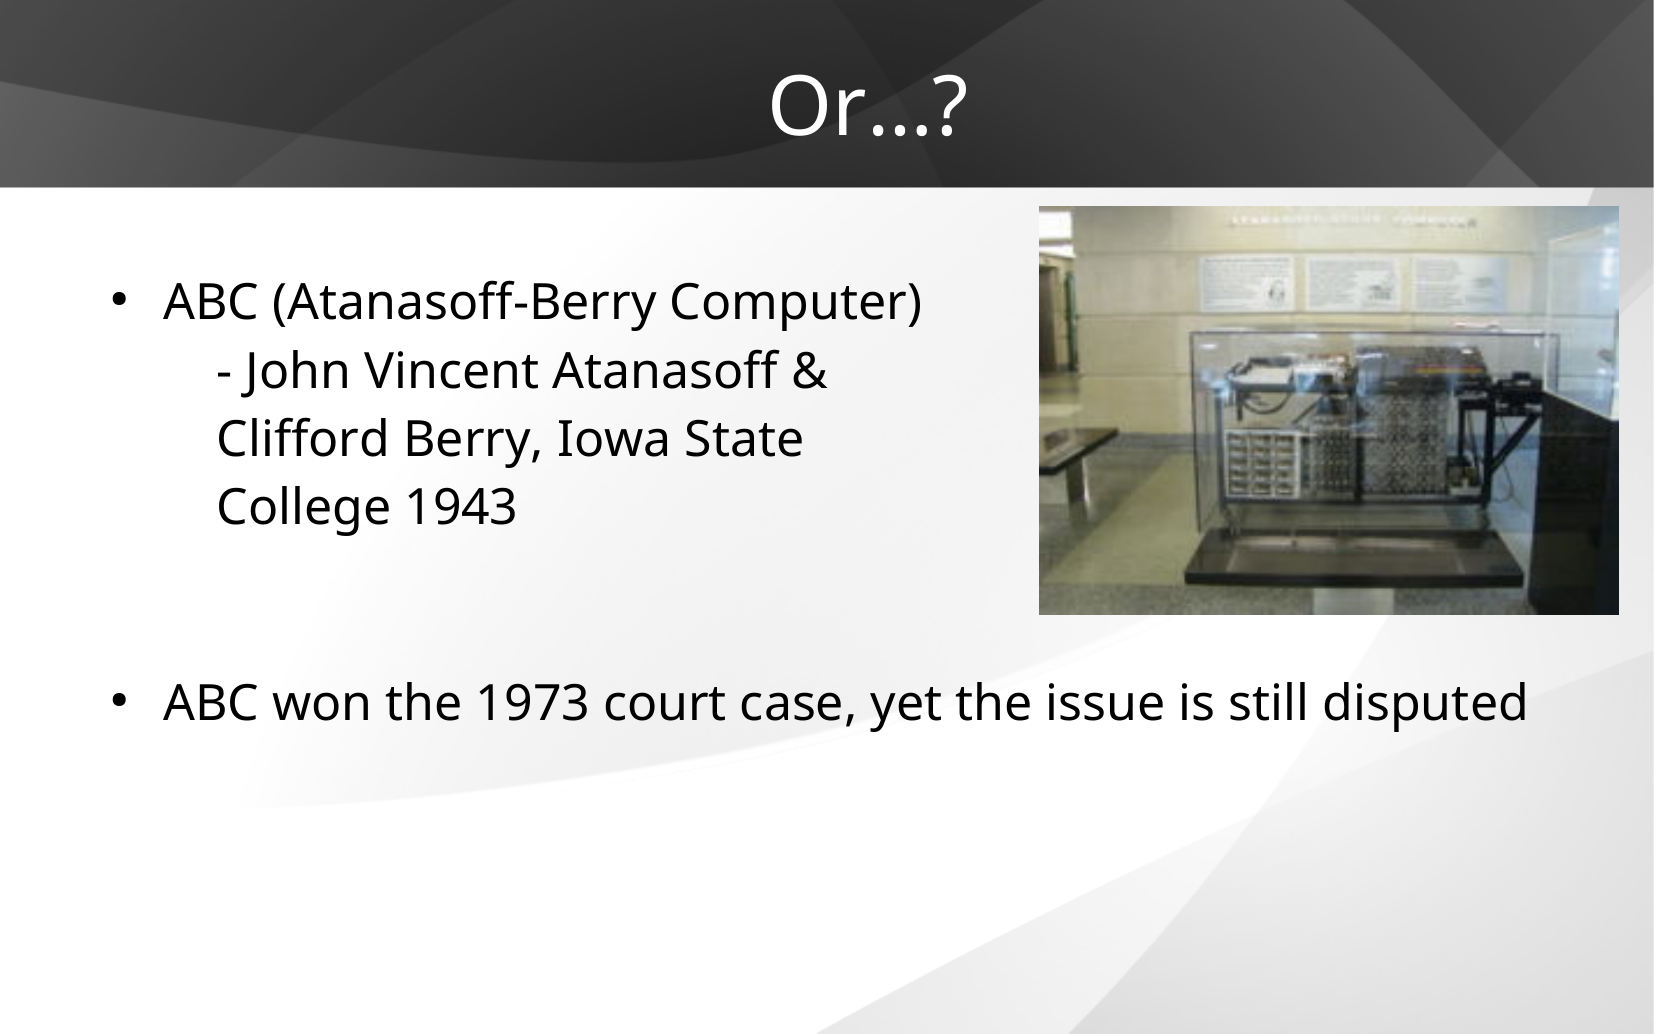

# Or…?
ABC (Atanasoff-Berry Computer)
- John Vincent Atanasoff &
Clifford Berry, Iowa State
College 1943
ABC won the 1973 court case, yet the issue is still disputed